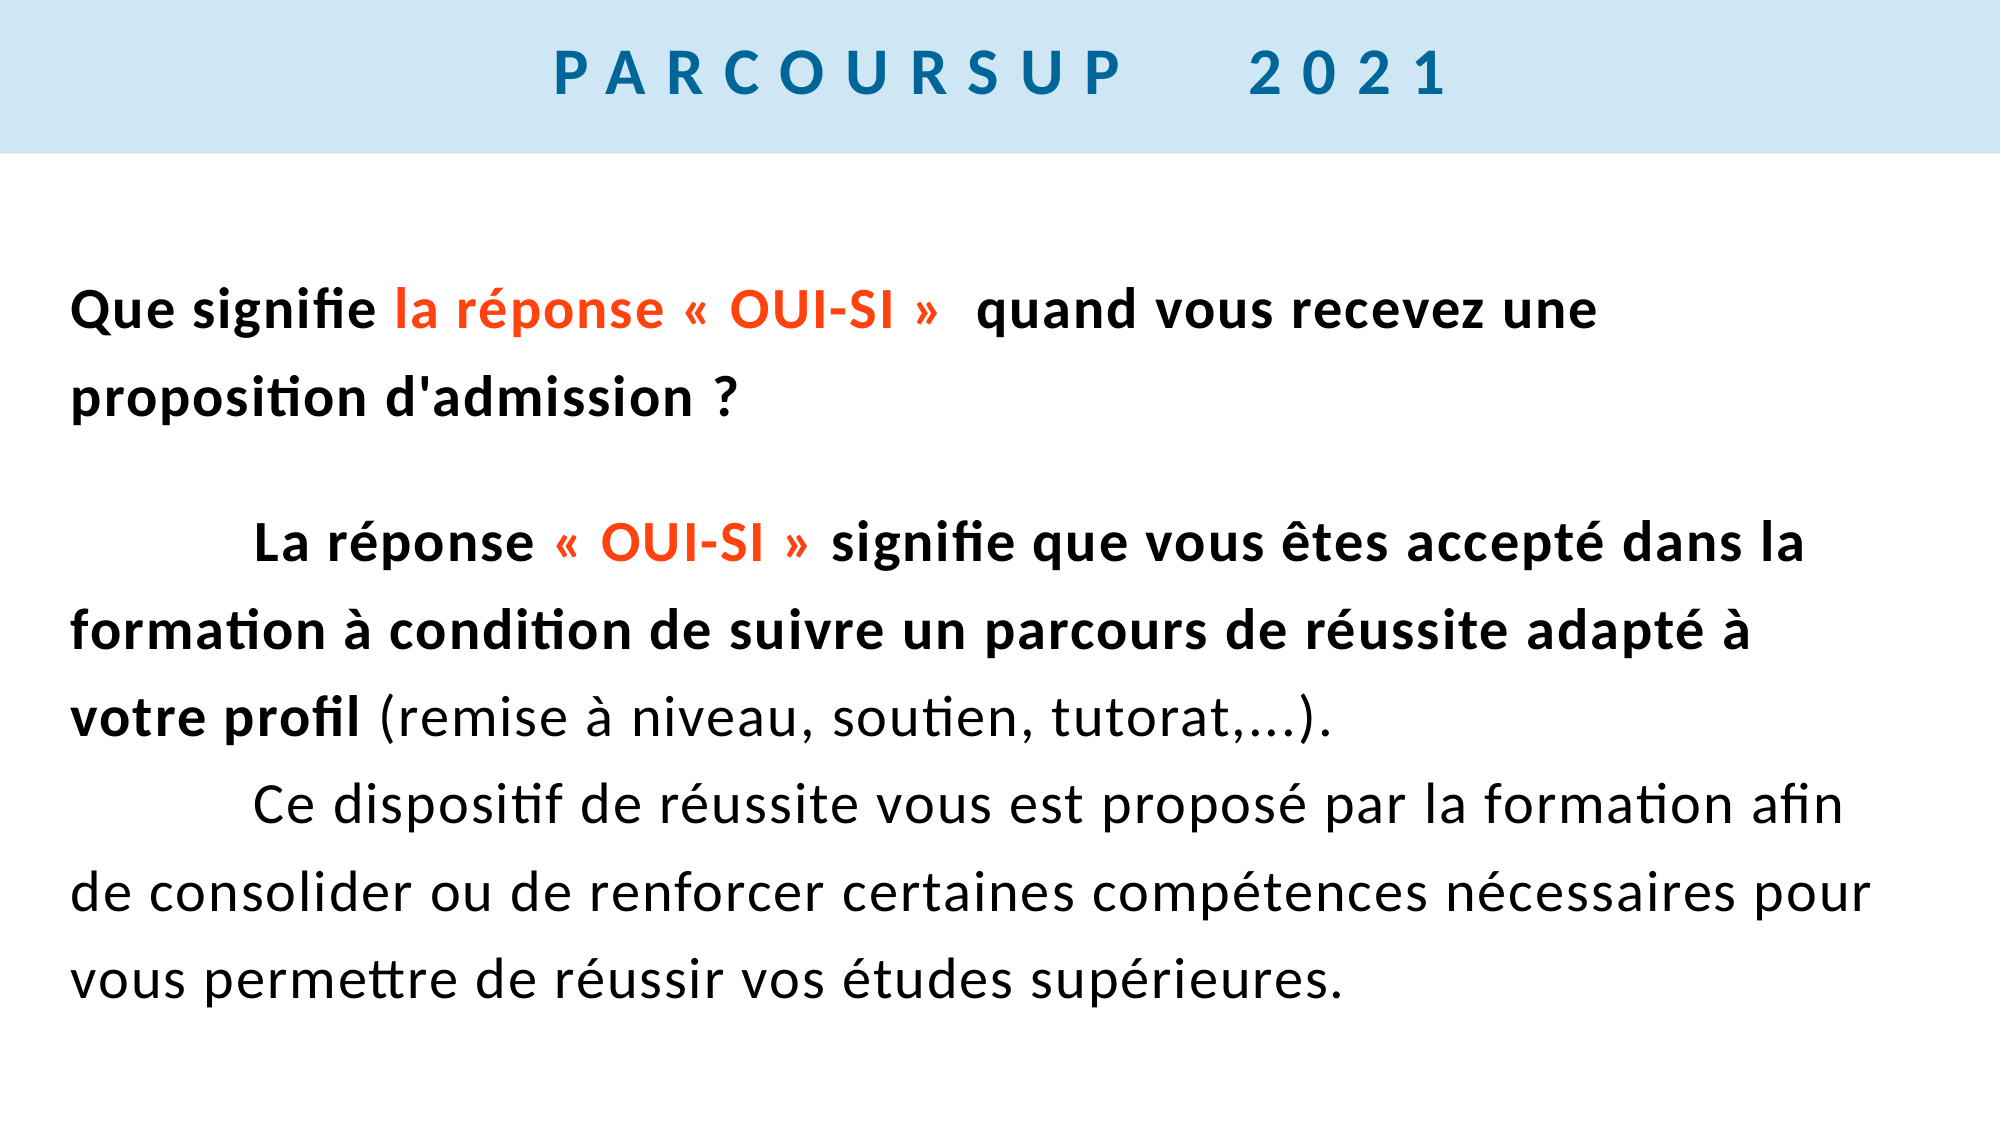

PARCOURSUP 2021
Que signifie la réponse « OUI-SI »  quand vous recevez une proposition d'admission ?
 La réponse « OUI-SI » signifie que vous êtes accepté dans la formation à condition de suivre un parcours de réussite adapté à votre profil (remise à niveau, soutien, tutorat,...).
 Ce dispositif de réussite vous est proposé par la formation afin de consolider ou de renforcer certaines compétences nécessaires pour vous permettre de réussir vos études supérieures.
#